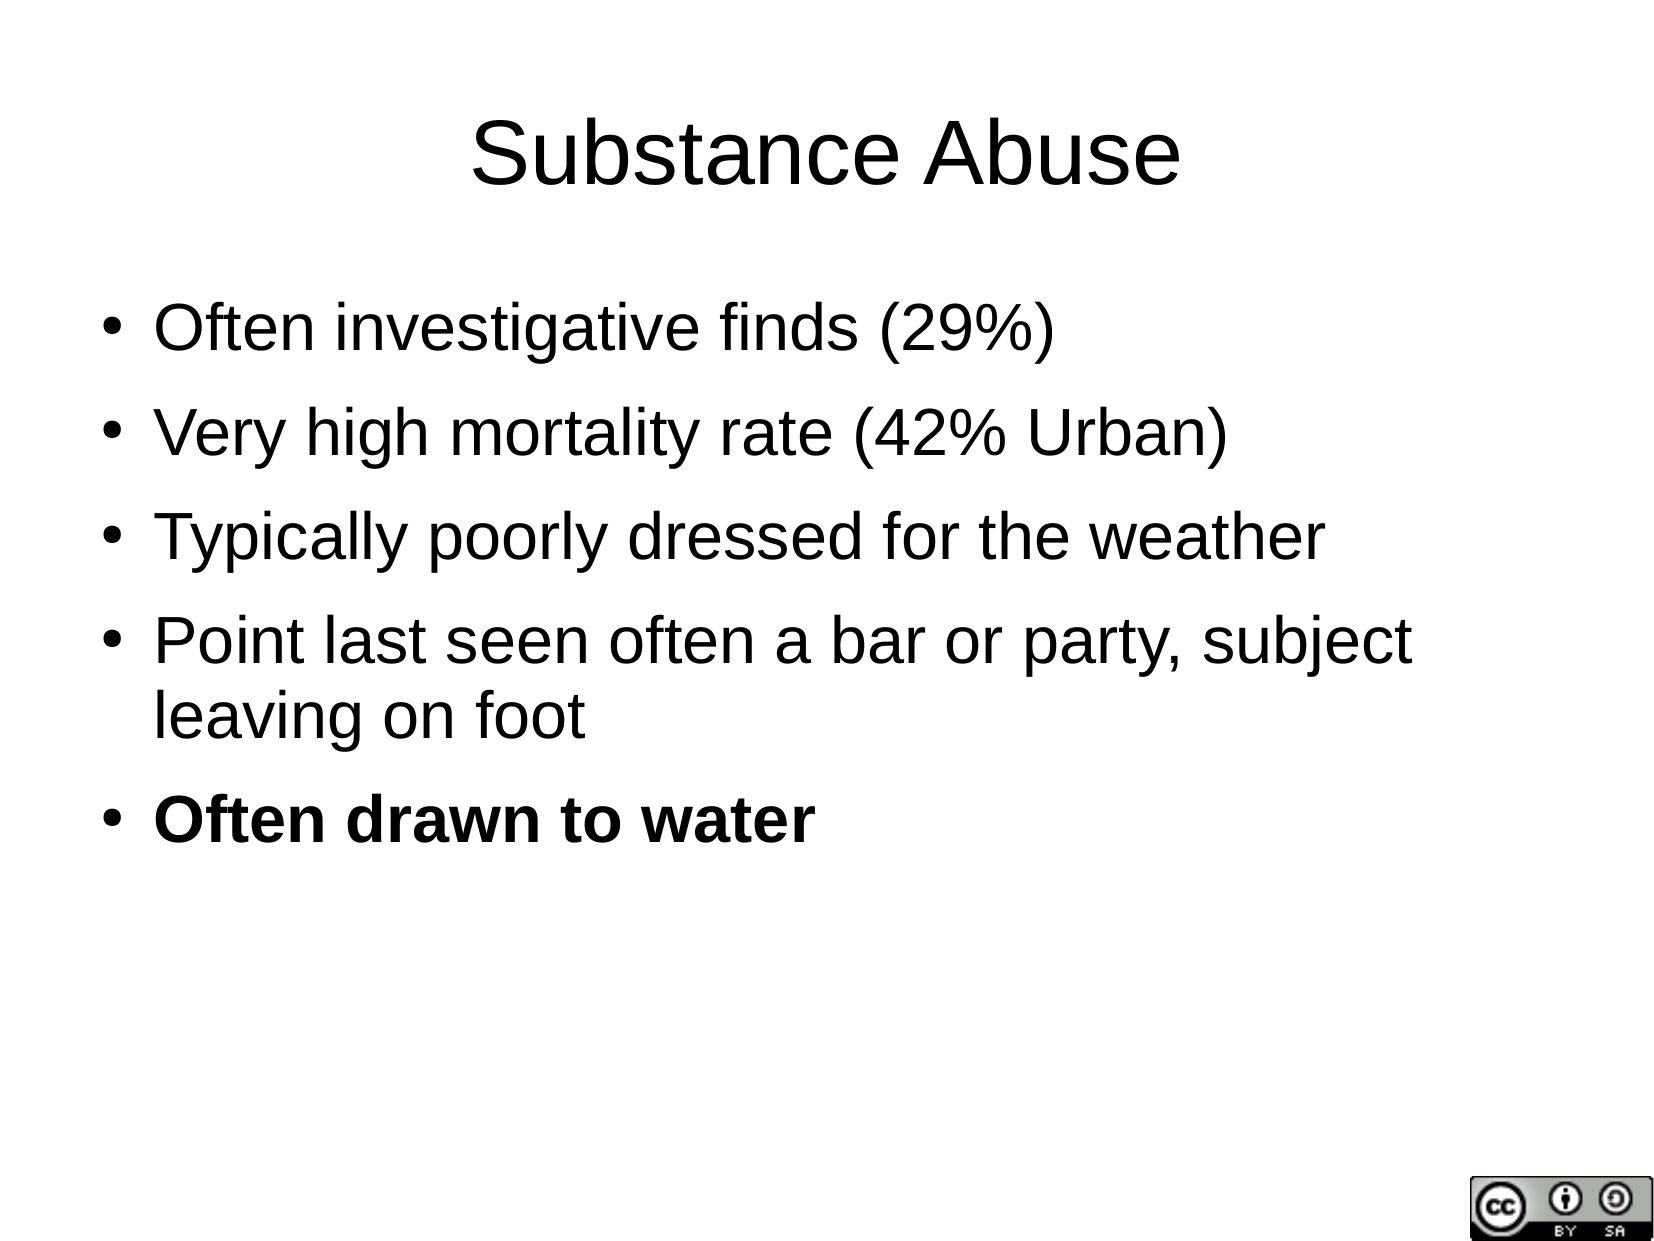

# Substance Abuse
Often investigative finds (29%)
Very high mortality rate (42% Urban)
Typically poorly dressed for the weather
Point last seen often a bar or party, subject leaving on foot
Often drawn to water